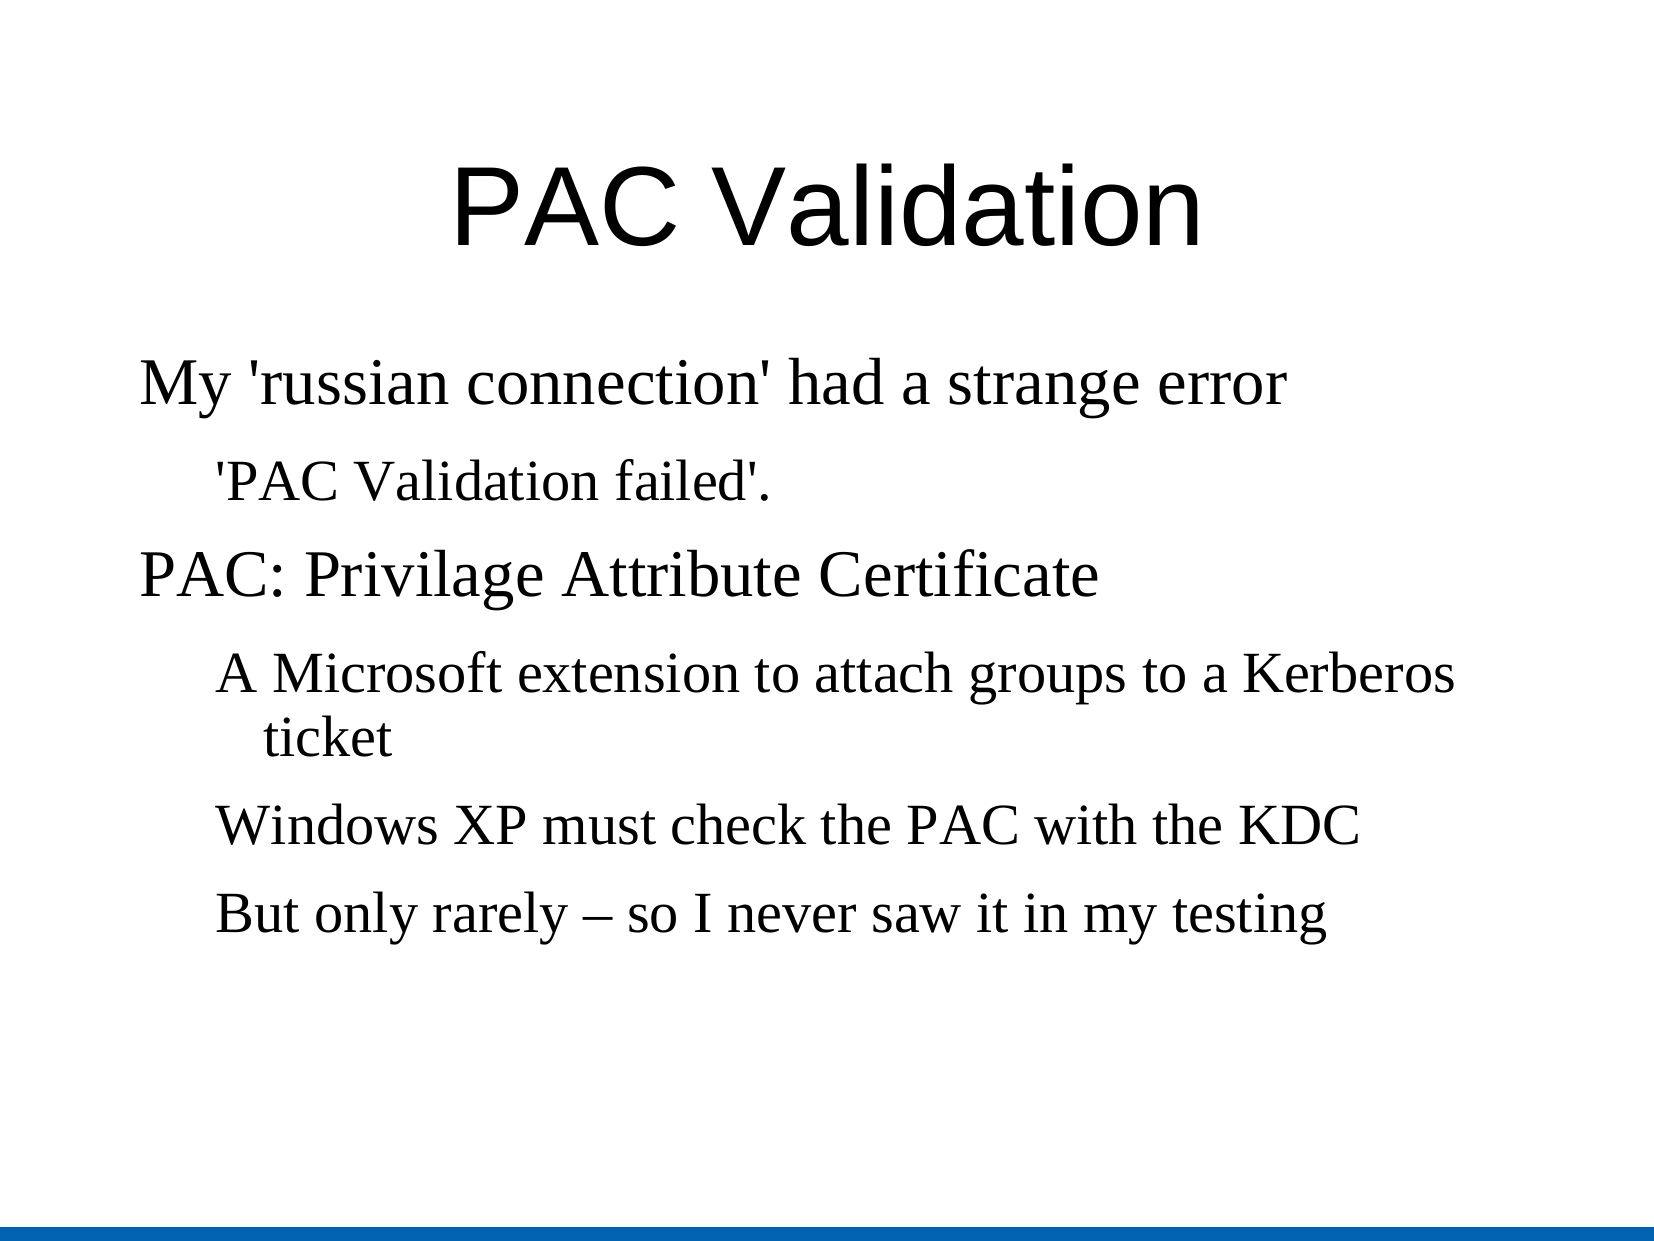

# PAC Validation
My 'russian connection' had a strange error
'PAC Validation failed'.
PAC: Privilage Attribute Certificate
A Microsoft extension to attach groups to a Kerberos ticket
Windows XP must check the PAC with the KDC
But only rarely – so I never saw it in my testing